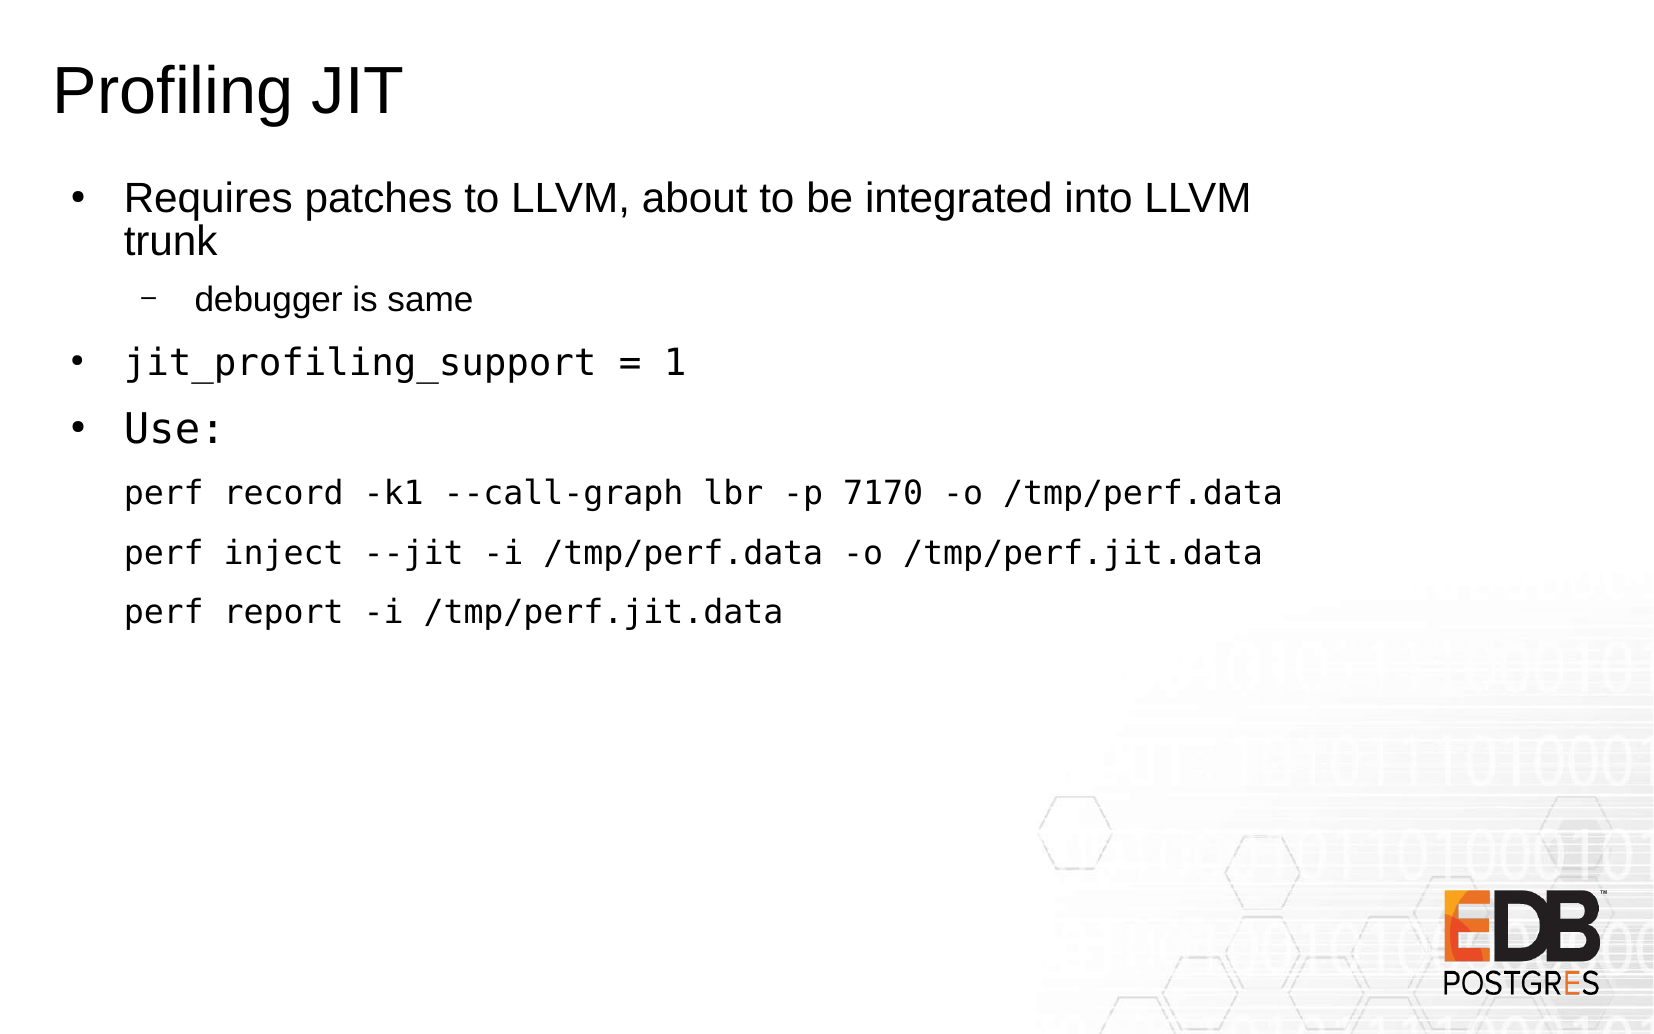

# Profiling JIT
Requires patches to LLVM, about to be integrated into LLVM trunk
debugger is same
jit_profiling_support = 1
Use:
perf record -k1 --call-graph lbr -p 7170 -o /tmp/perf.data
perf inject --jit -i /tmp/perf.data -o /tmp/perf.jit.data
perf report -i /tmp/perf.jit.data